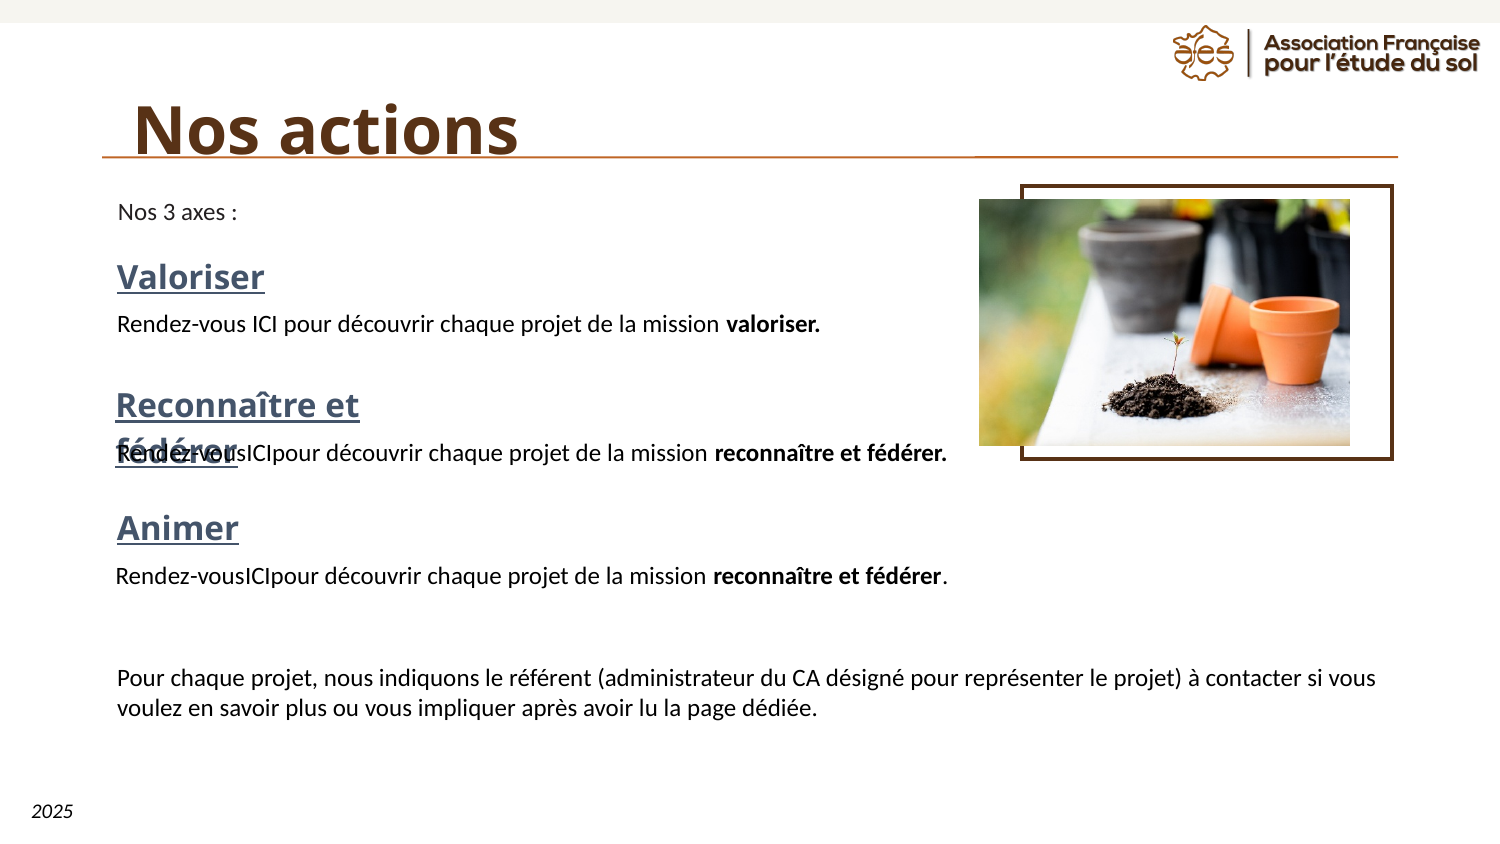

Catégorie 1
# Nos actions
Nos 3 axes :
Valoriser
Rendez-vous ICI pour découvrir chaque projet de la mission valoriser.
Reconnaître et fédérer
Rendez-vousICIpour découvrir chaque projet de la mission reconnaître et fédérer.
Animer
Rendez-vousICIpour découvrir chaque projet de la mission reconnaître et fédérer.
Pour chaque projet, nous indiquons le référent (administrateur du CA désigné pour représenter le projet) à contacter si vous voulez en savoir plus ou vous impliquer après avoir lu la page dédiée.
2025